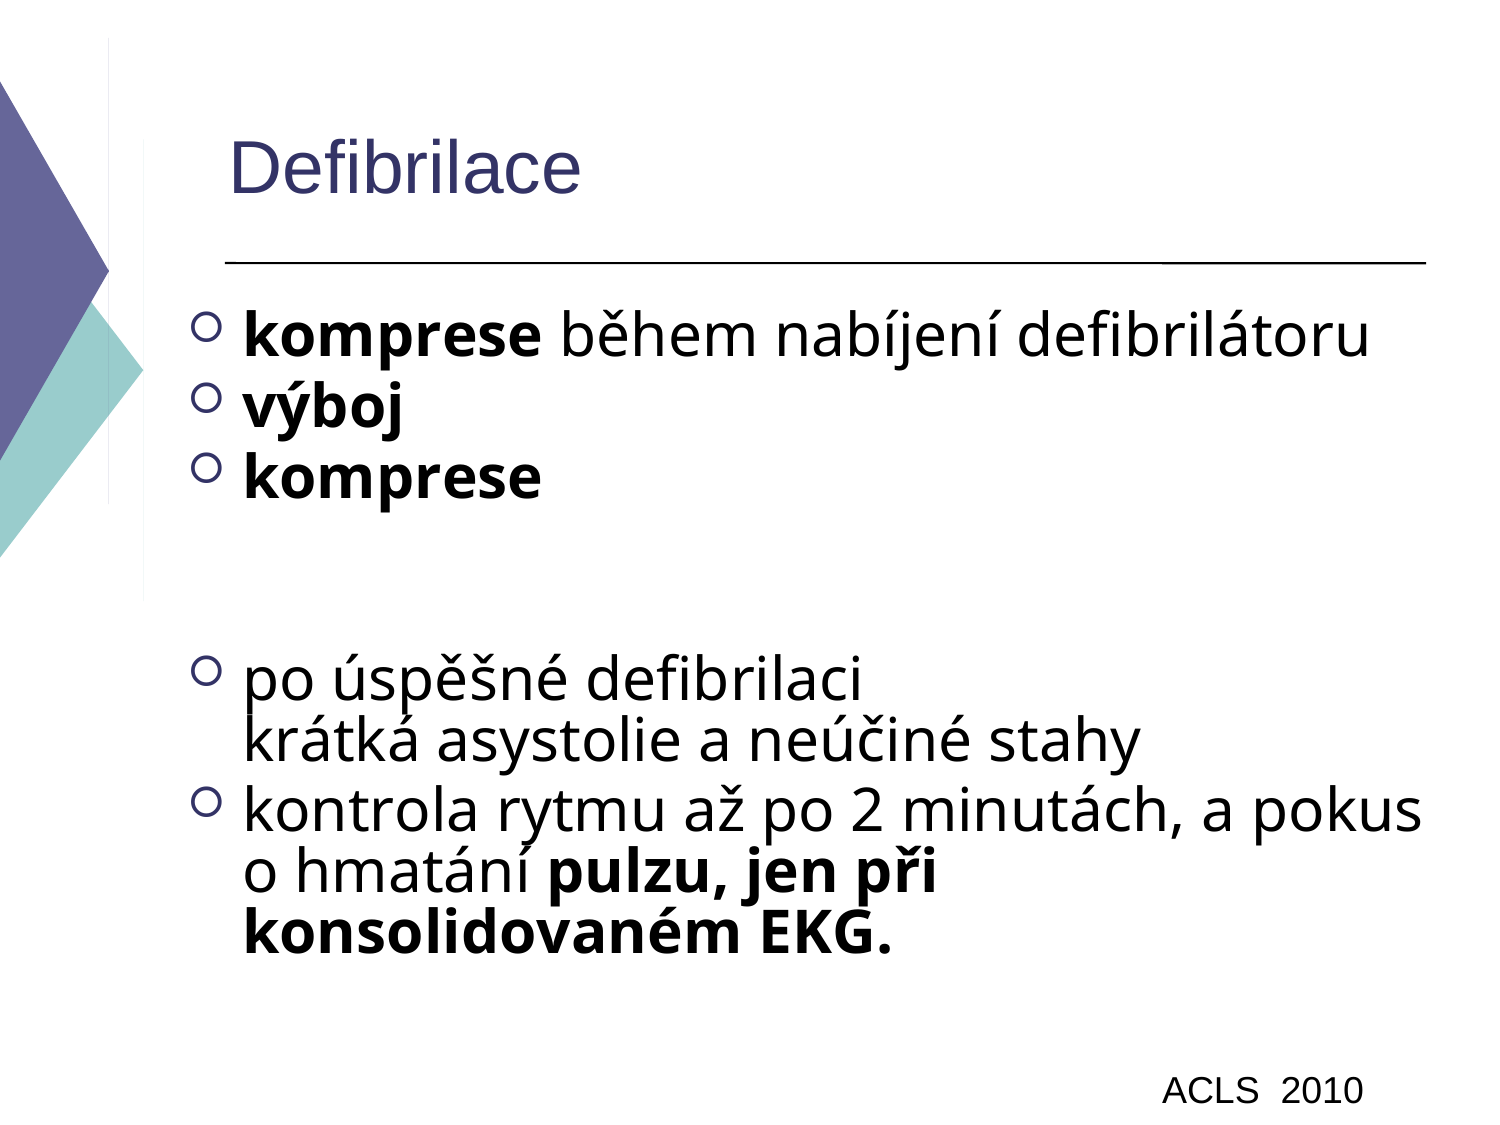

# Defibrilace
komprese během nabíjení defibrilátoru
výboj
komprese
po úspěšné defibrilaci
krátká asystolie a neúčiné stahy
kontrola rytmu až po 2 minutách, a pokus o hmatání pulzu, jen při konsolidovaném EKG.
ACLS 2010